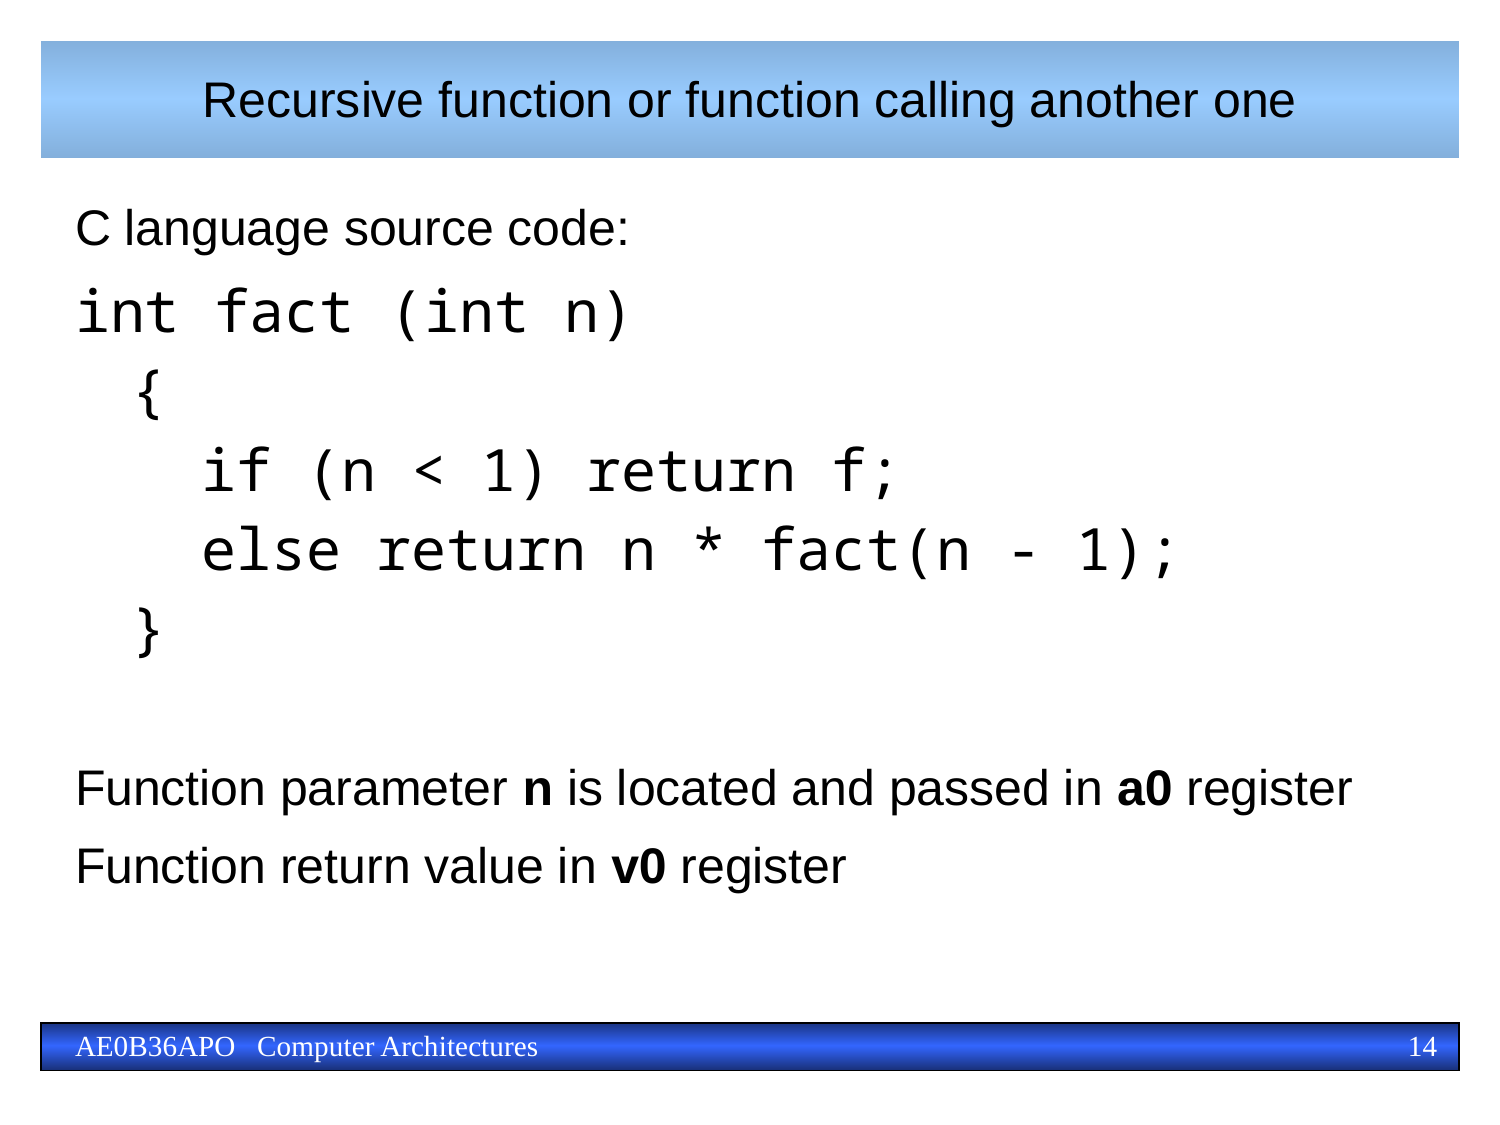

# Recursive function or function calling another one
C language source code:
int fact (int n)
{
 if (n < 1) return f;
 else return n * fact(n - 1);
}
Function parameter n is located and passed in a0 register
Function return value in v0 register
AE0B36APO Computer Architectures
14